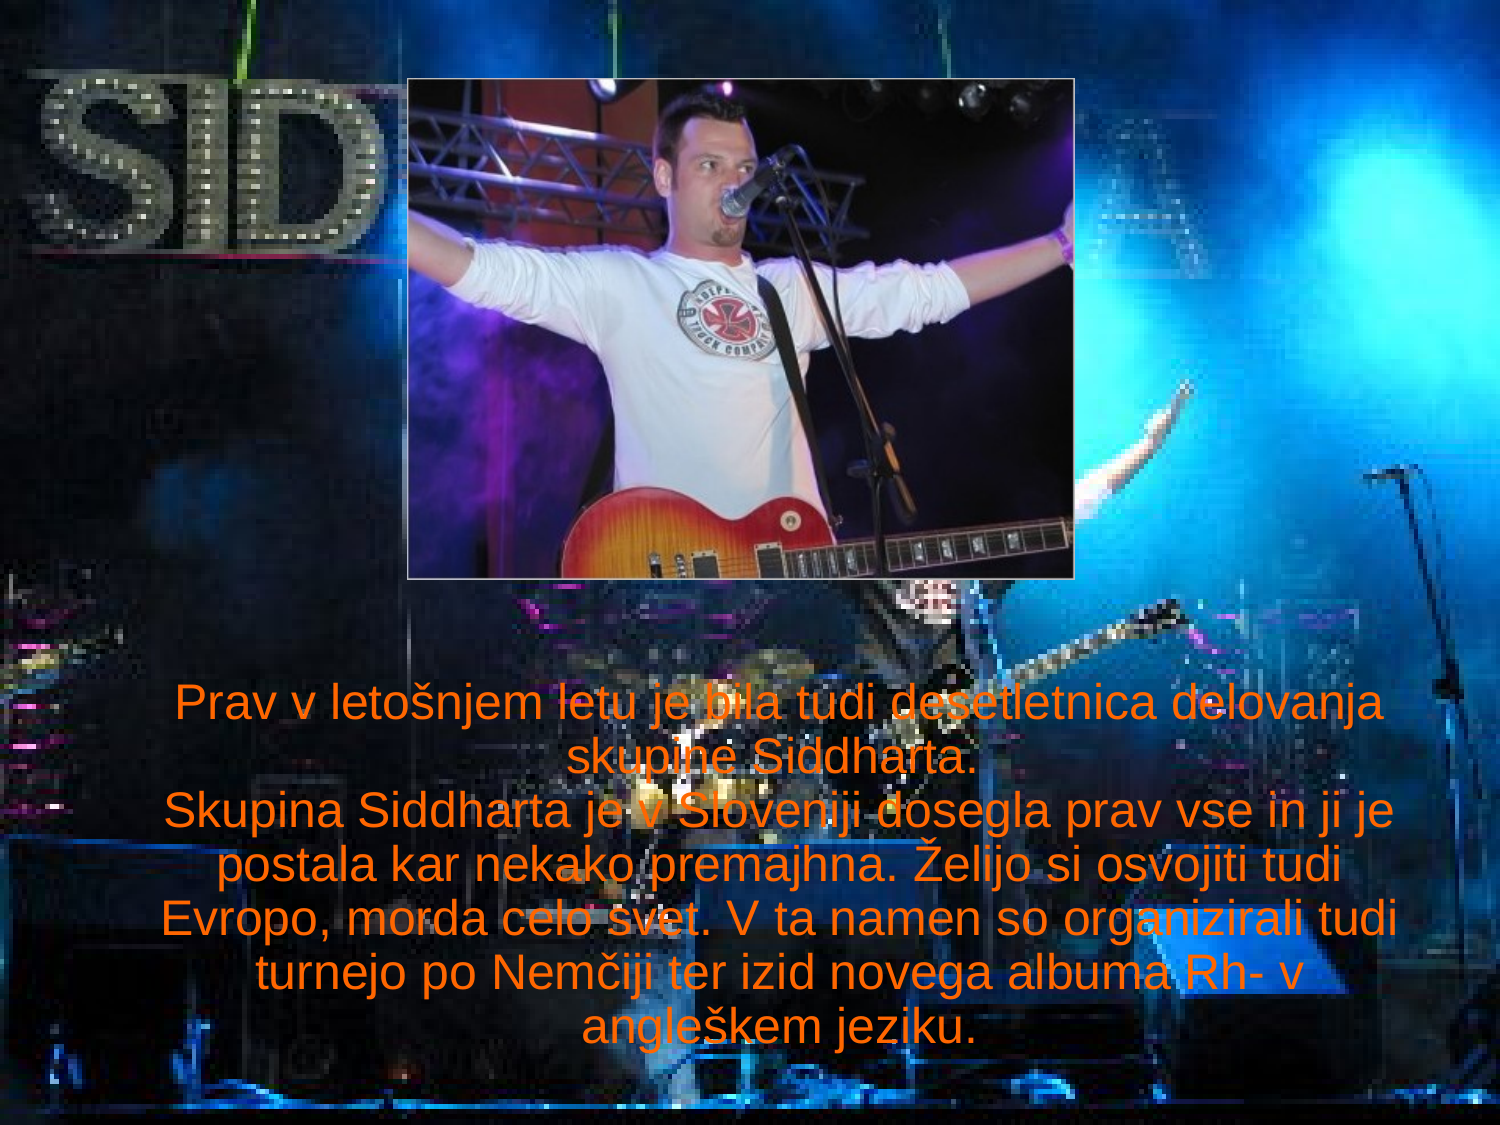

#
	Prav v letošnjem letu je bila tudi desetletnica delovanja skupine Siddharta.
Skupina Siddharta je v Sloveniji dosegla prav vse in ji je postala kar nekako premajhna. Želijo si osvojiti tudi Evropo, morda celo svet. V ta namen so organizirali tudi turnejo po Nemčiji ter izid novega albuma Rh- v angleškem jeziku.